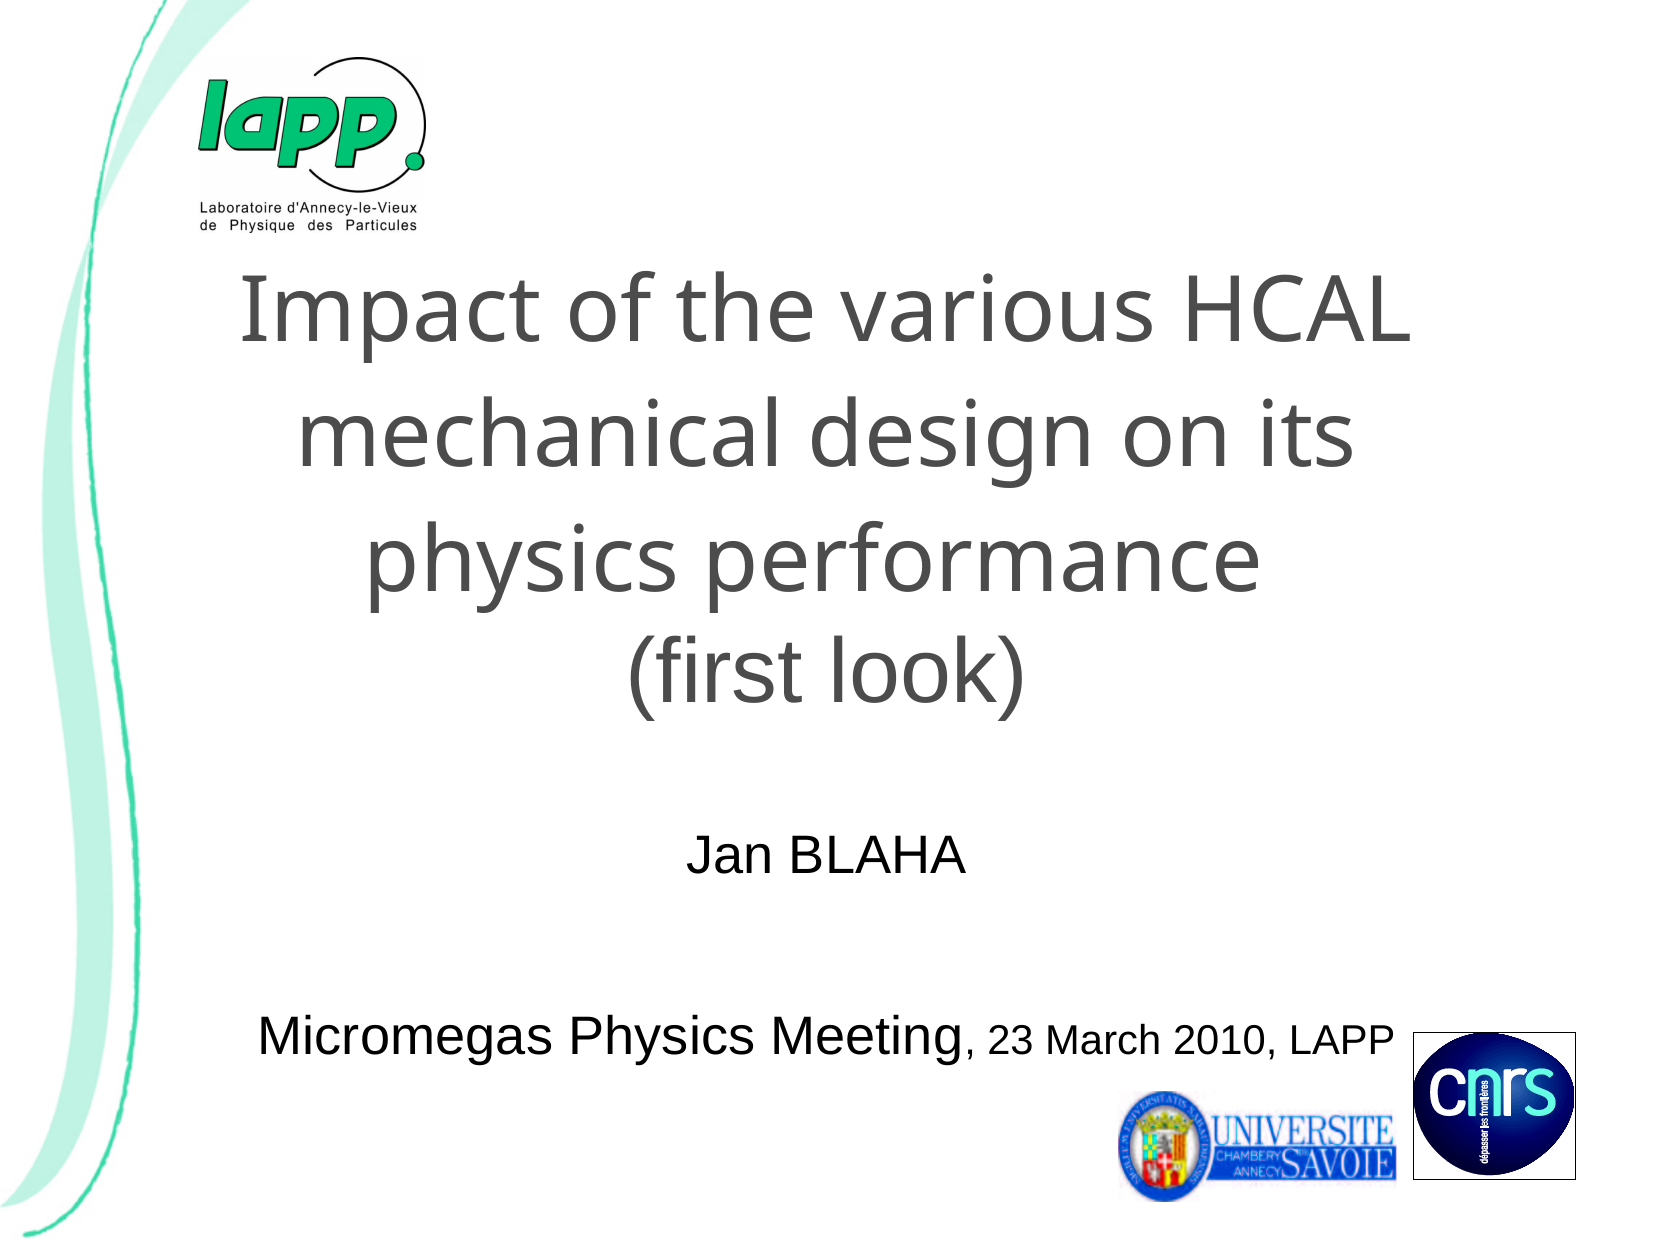

# Impact of the various HCAL mechanical design on its physics performance (first look) Jan BLAHA Micromegas Physics Meeting, 23 March 2010, LAPP